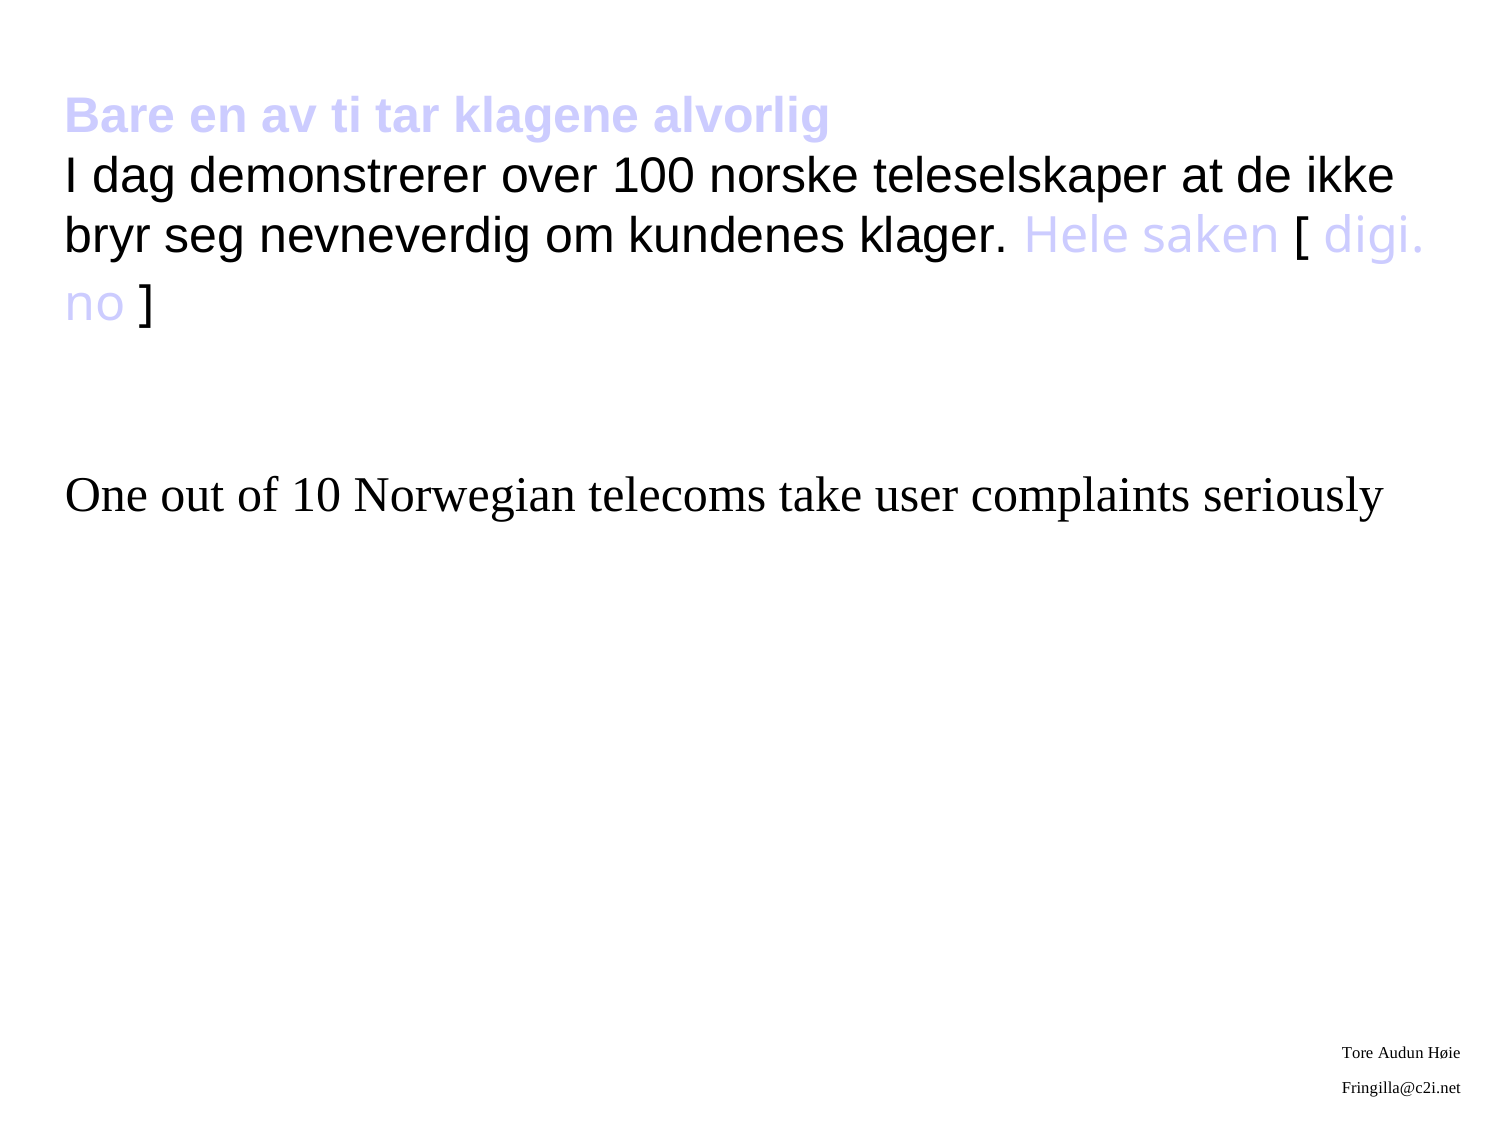

Bare en av ti tar klagene alvorlig
I dag demonstrerer over 100 norske teleselskaper at de ikke bryr seg nevneverdig om kundenes klager. Hele saken [ digi.no ]
One out of 10 Norwegian telecoms take user complaints seriously
Tore Audun Høie
Fringilla@c2i.net